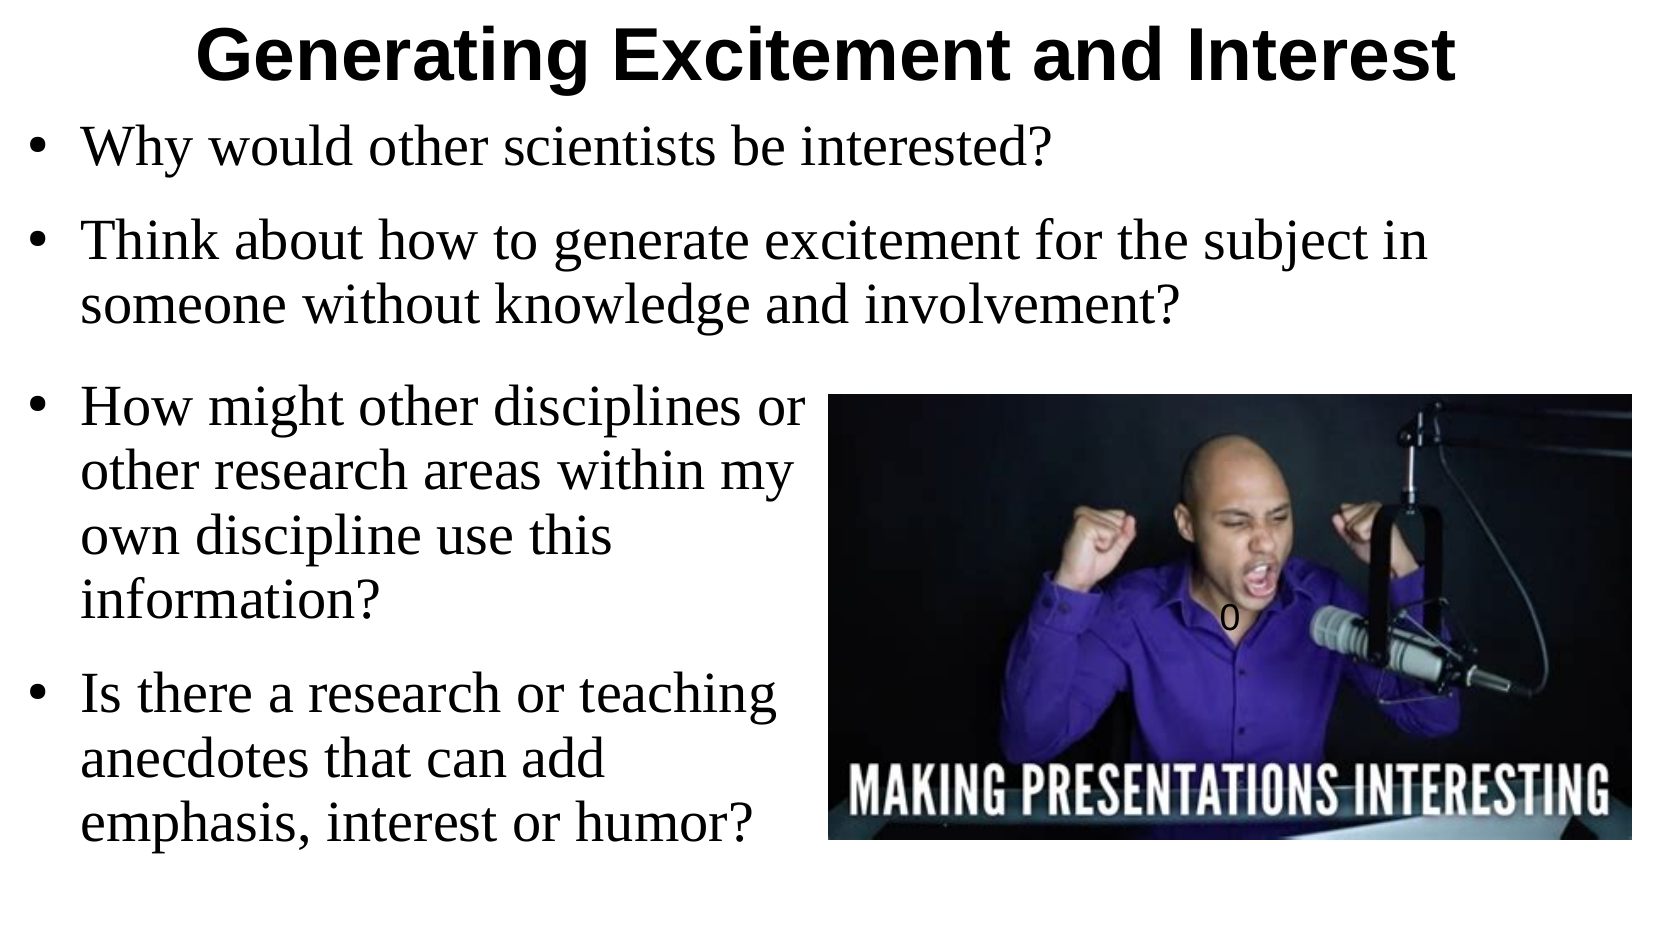

# Generating Excitement and Interest
Why would other scientists be interested?
Think about how to generate excitement for the subject in someone without knowledge and involvement?
How might other disciplines or other research areas within my own discipline use this information?
Is there a research or teaching anecdotes that can add emphasis, interest or humor?
0